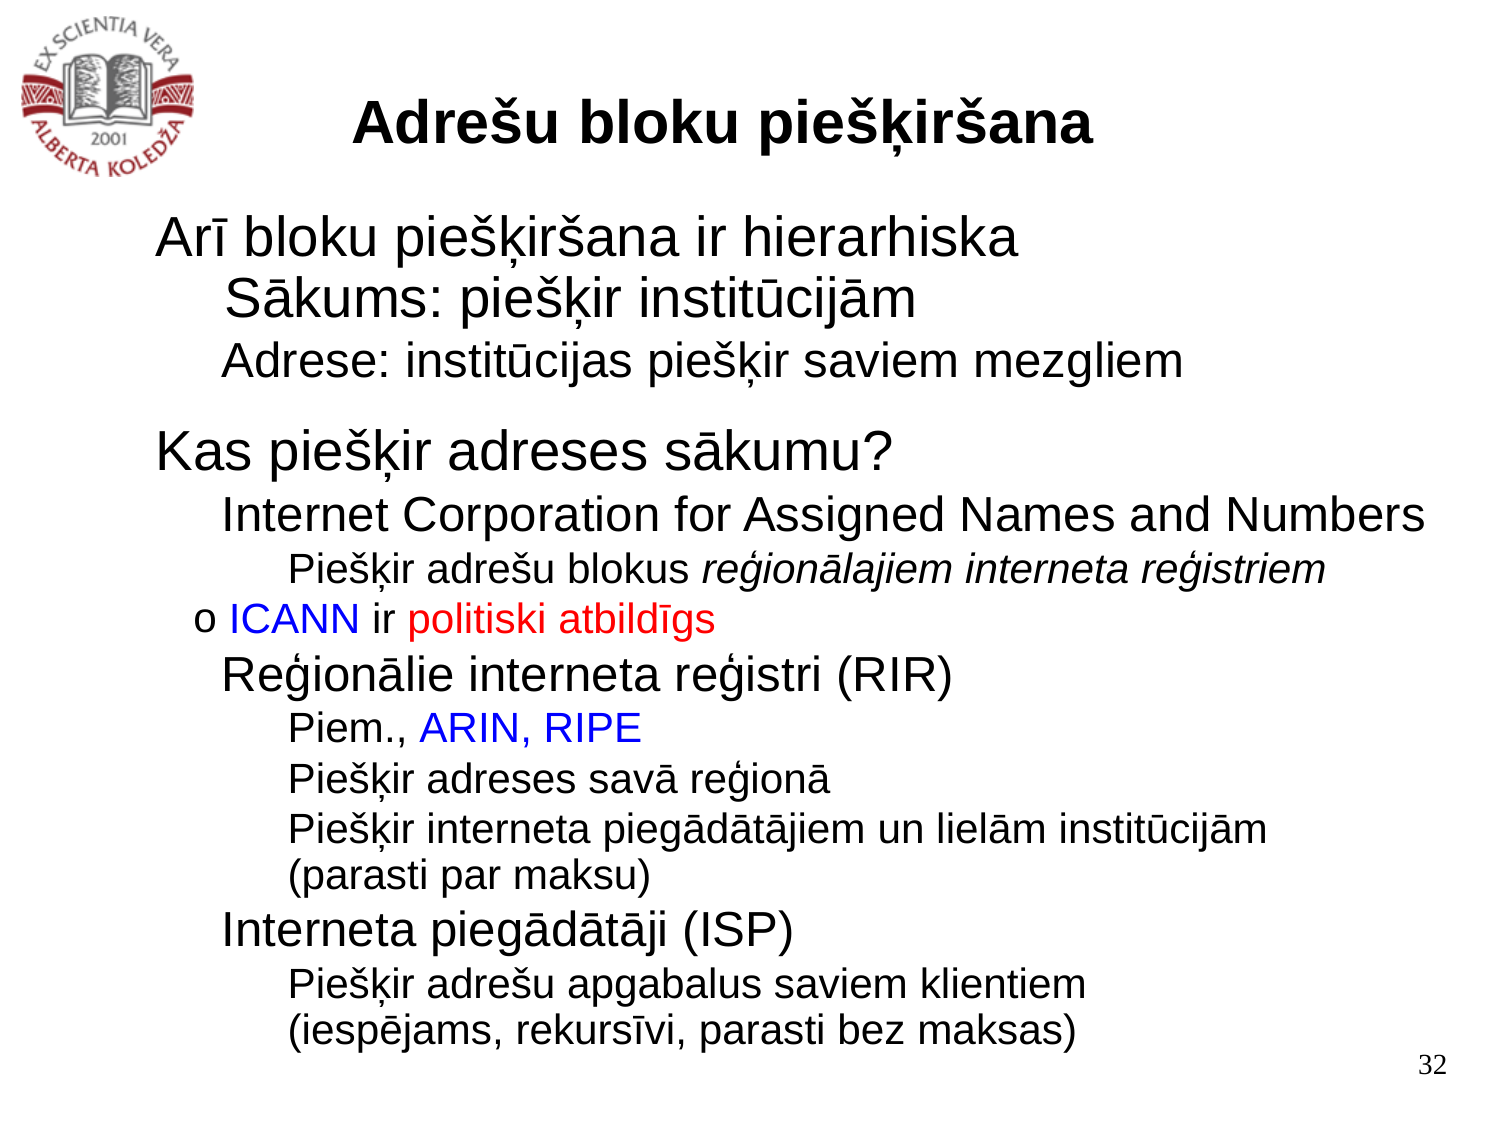

# Adrešu bloku piešķiršana
Arī bloku piešķiršana ir hierarhiska
	Sākums: piešķir institūcijām
Adrese: institūcijas piešķir saviem mezgliem
Kas piešķir adreses sākumu?
Internet Corporation for Assigned Names and Numbers
Piešķir adrešu blokus reģionālajiem interneta reģistriem
ICANN ir politiski atbildīgs
Reģionālie interneta reģistri (RIR)
Piem., ARIN, RIPE
Piešķir adreses savā reģionā
Piešķir interneta piegādātājiem un lielām institūcijām
(parasti par maksu)
Interneta piegādātāji (ISP)
Piešķir adrešu apgabalus saviem klientiem
(iespējams, rekursīvi, parasti bez maksas)